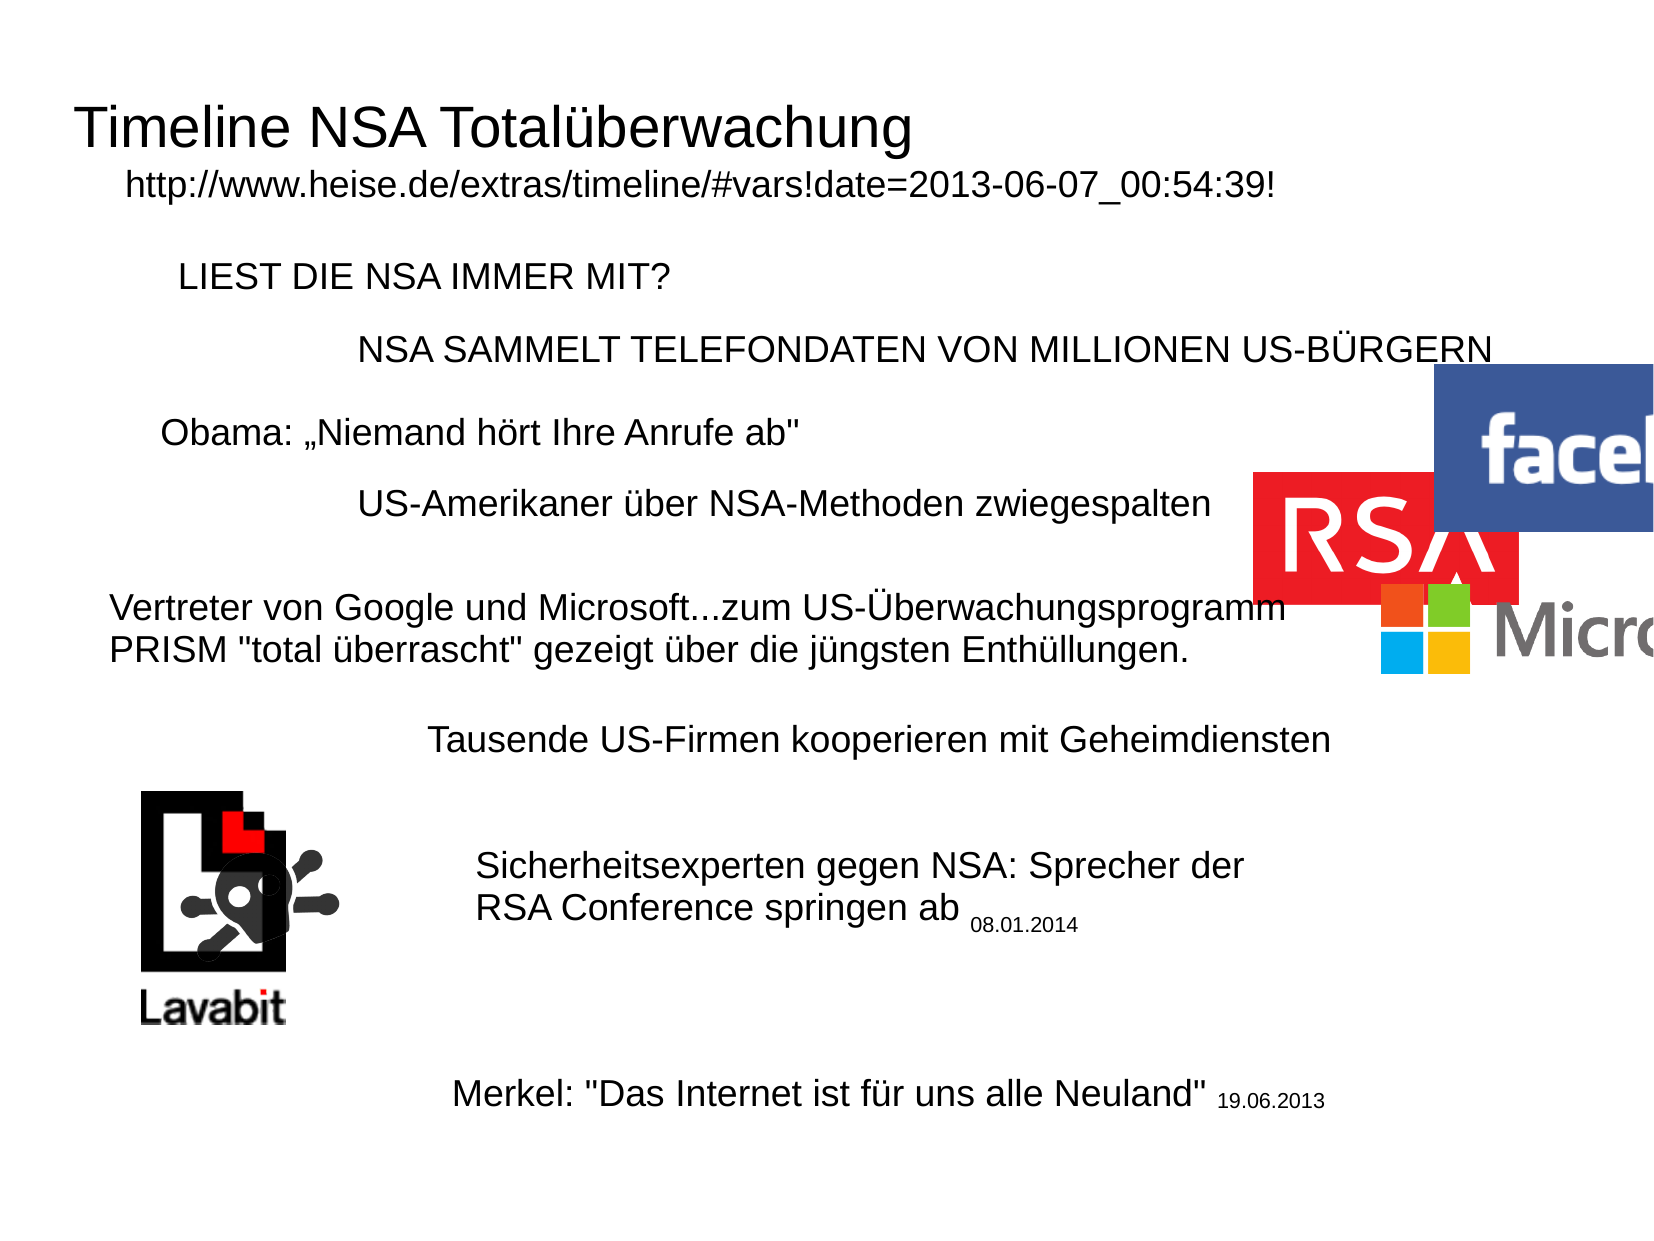

Timeline NSA Totalüberwachung
http://www.heise.de/extras/timeline/#vars!date=2013-06-07_00:54:39!
LIEST DIE NSA IMMER MIT?
NSA SAMMELT TELEFONDATEN VON MILLIONEN US-BÜRGERN
Obama: „Niemand hört Ihre Anrufe ab"
US-Amerikaner über NSA-Methoden zwiegespalten
Vertreter von Google und Microsoft...zum US-Überwachungsprogramm
PRISM "total überrascht" gezeigt über die jüngsten Enthüllungen.
Tausende US-Firmen kooperieren mit Geheimdiensten
Sicherheitsexperten gegen NSA: Sprecher der RSA Conference springen ab 08.01.2014
Merkel: "Das Internet ist für uns alle Neuland" 19.06.2013